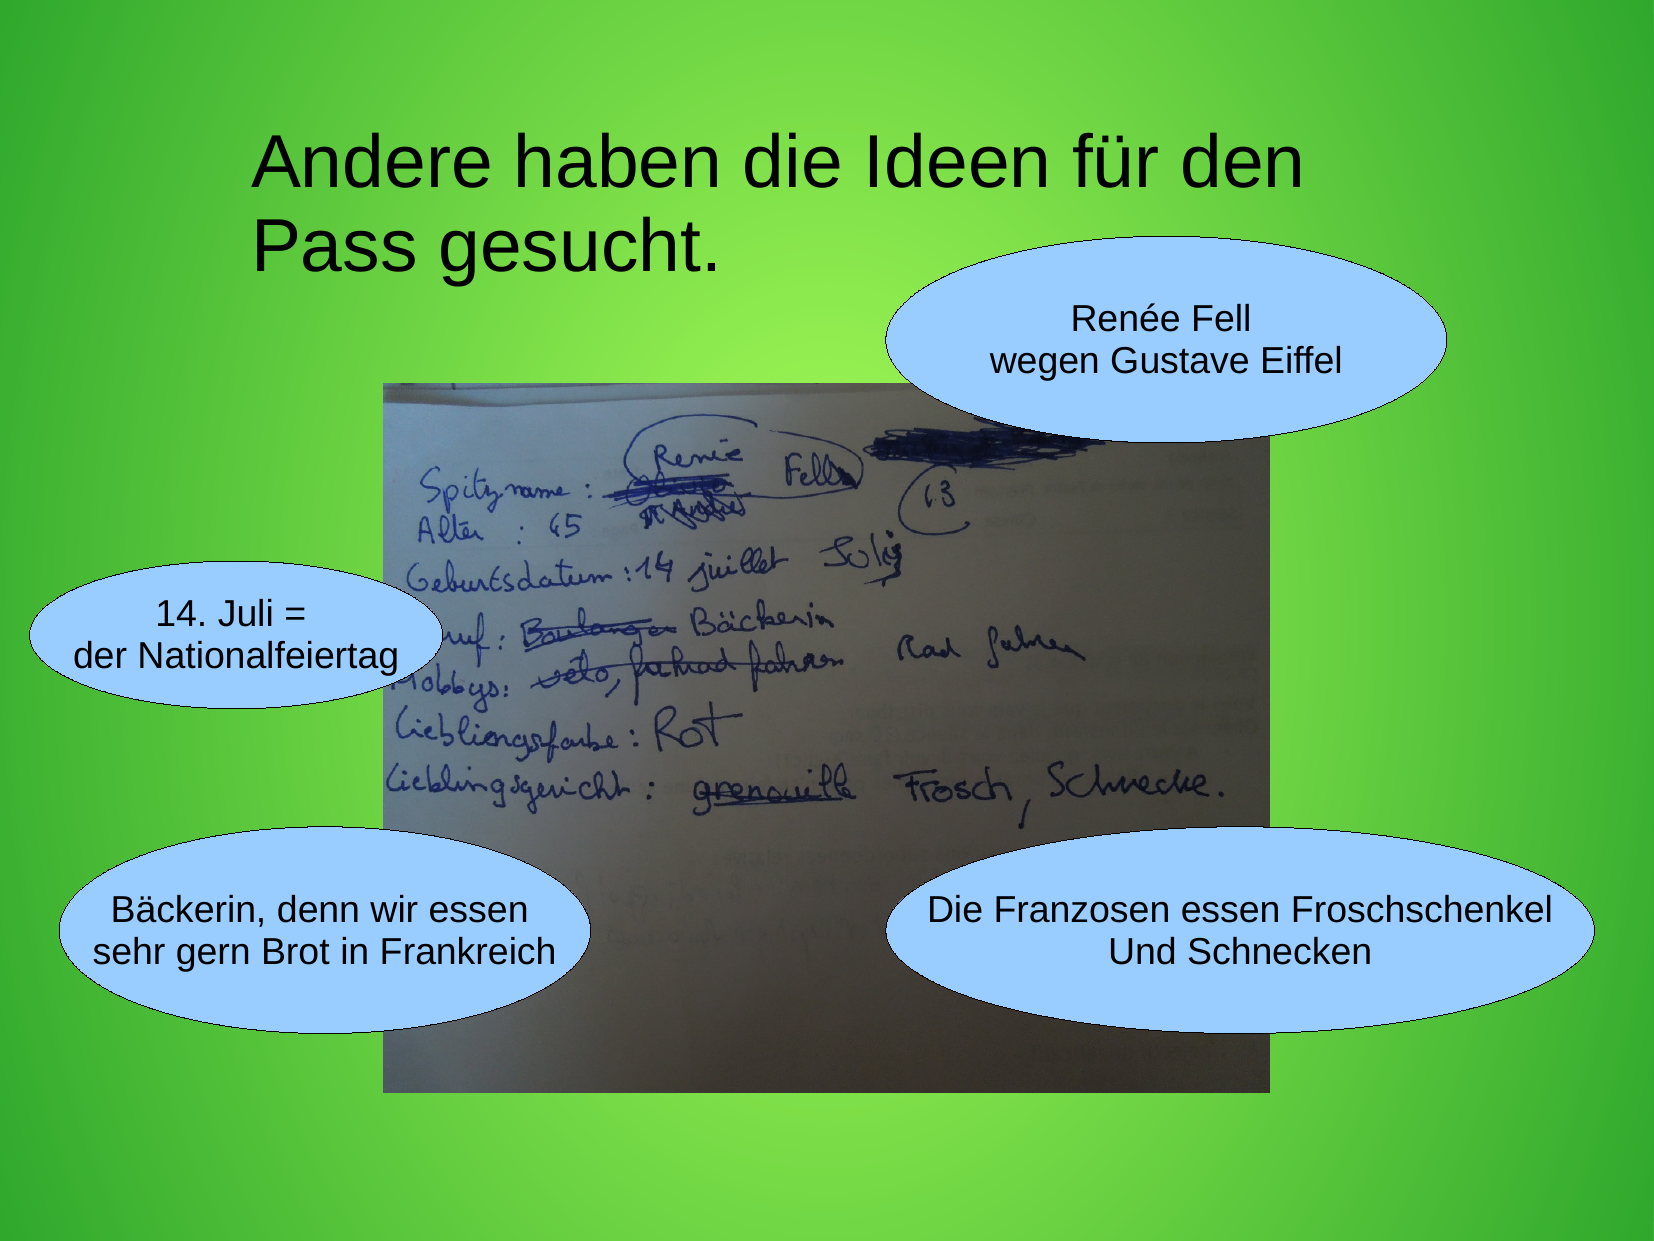

Andere haben die Ideen für den Pass gesucht.
Renée Fell
wegen Gustave Eiffel
14. Juli =
der Nationalfeiertag
Bäckerin, denn wir essen
sehr gern Brot in Frankreich
Die Franzosen essen Froschschenkel
Und Schnecken